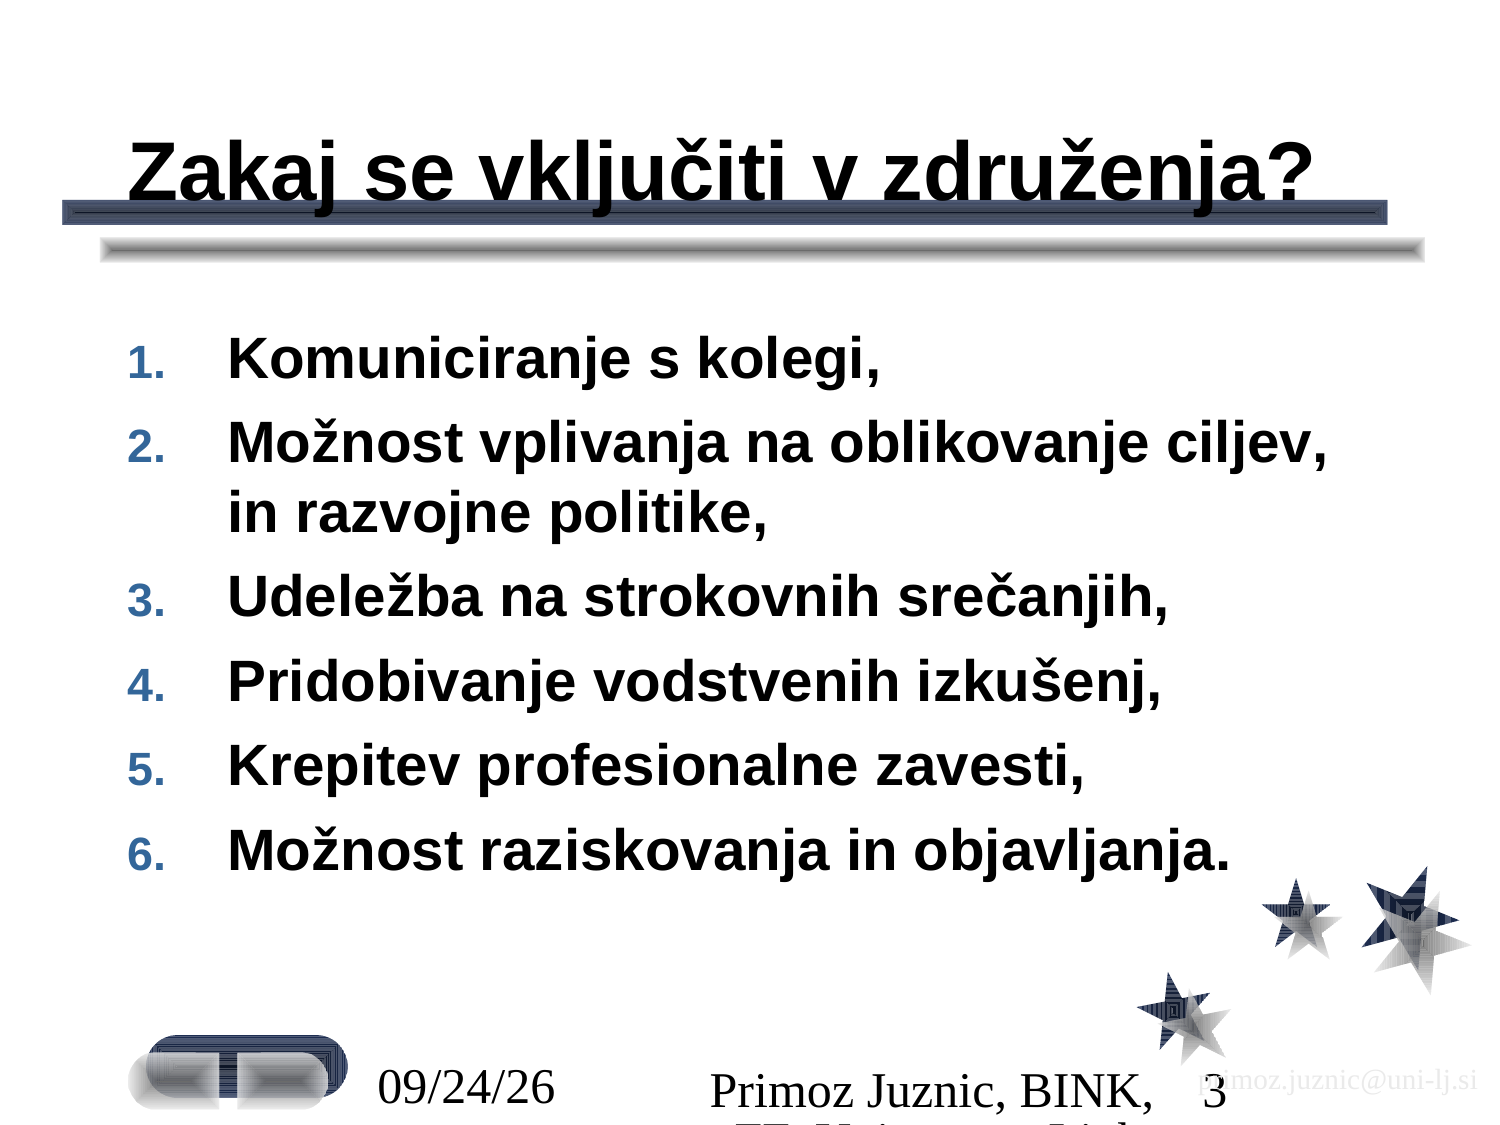

# Zakaj se vključiti v združenja?
Komuniciranje s kolegi,
Možnost vplivanja na oblikovanje ciljev, in razvojne politike,
Udeležba na strokovnih srečanjih,
Pridobivanje vodstvenih izkušenj,
Krepitev profesionalne zavesti,
Možnost raziskovanja in objavljanja.
Primoz Juznic, BINK, FF, Univerza v Ljubljani
3